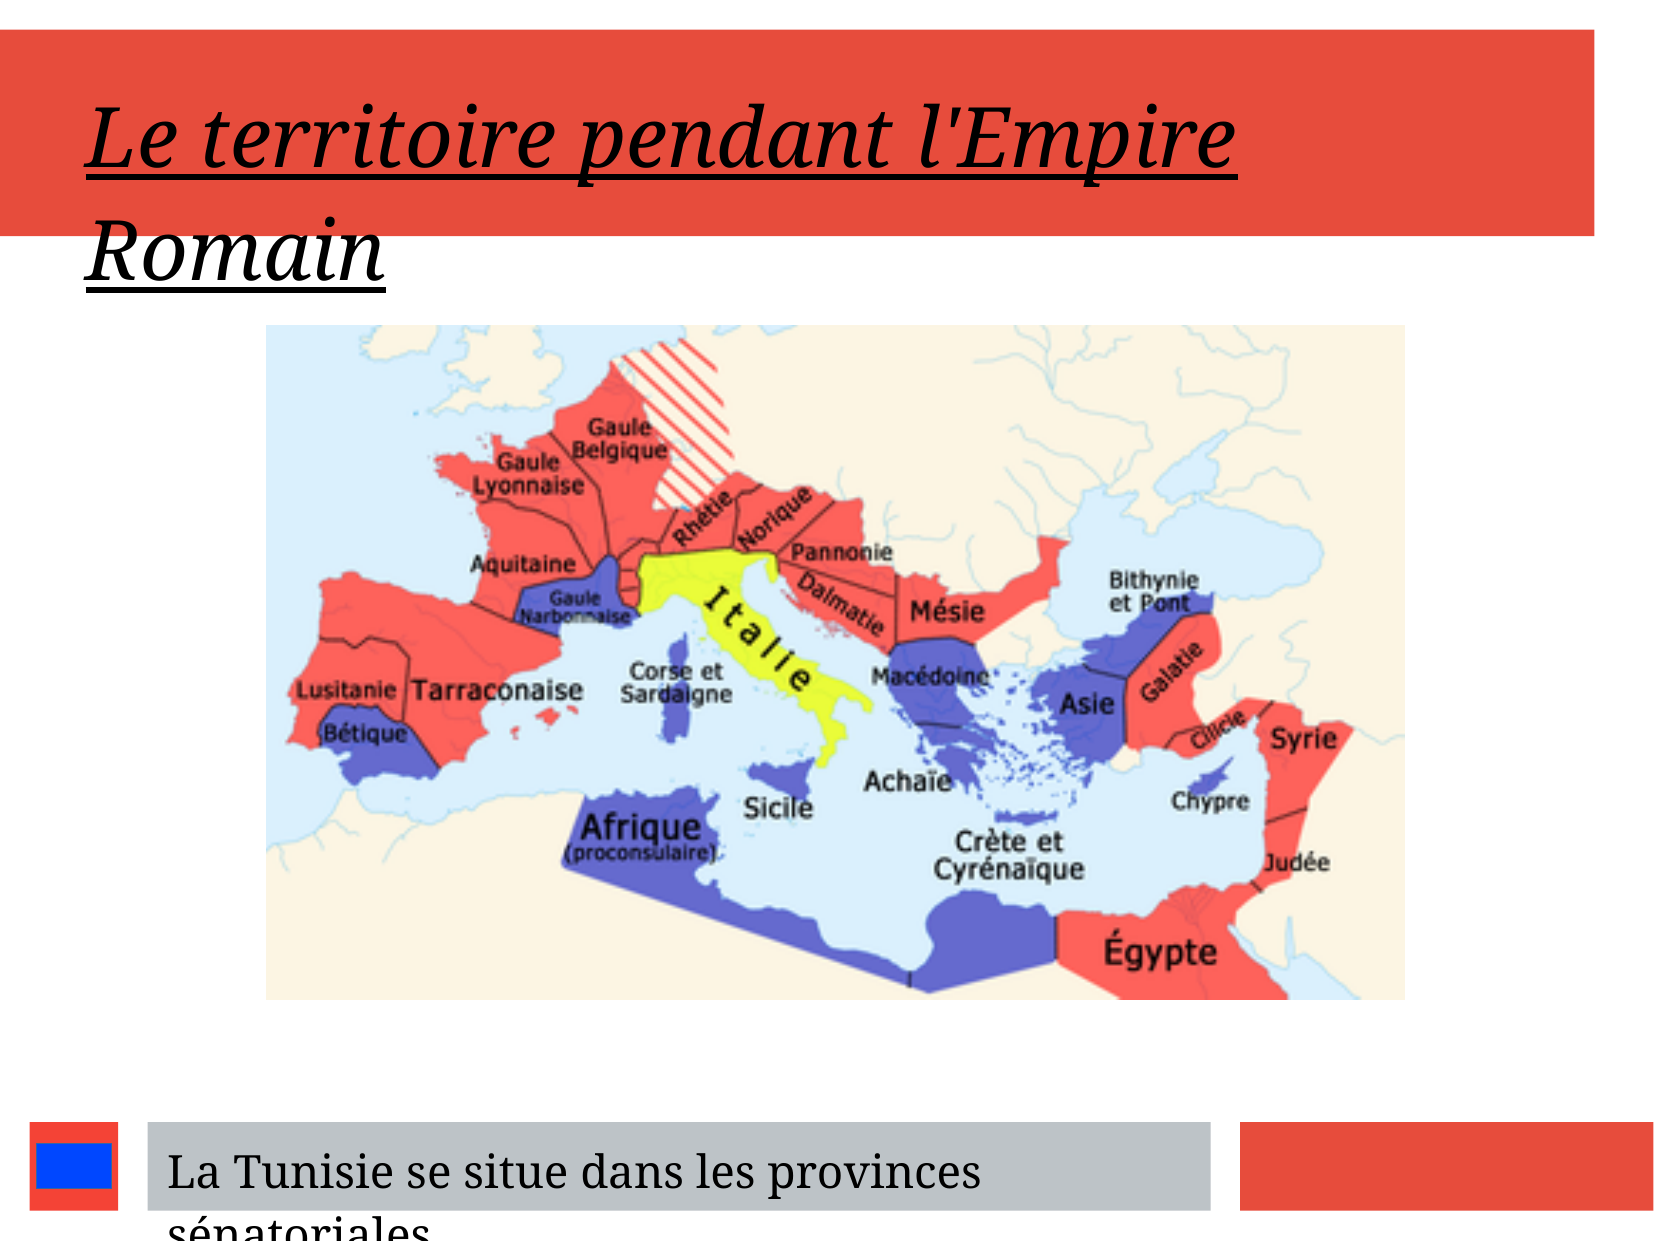

Le territoire pendant l'Empire Romain
La Tunisie se situe dans les provinces sénatoriales